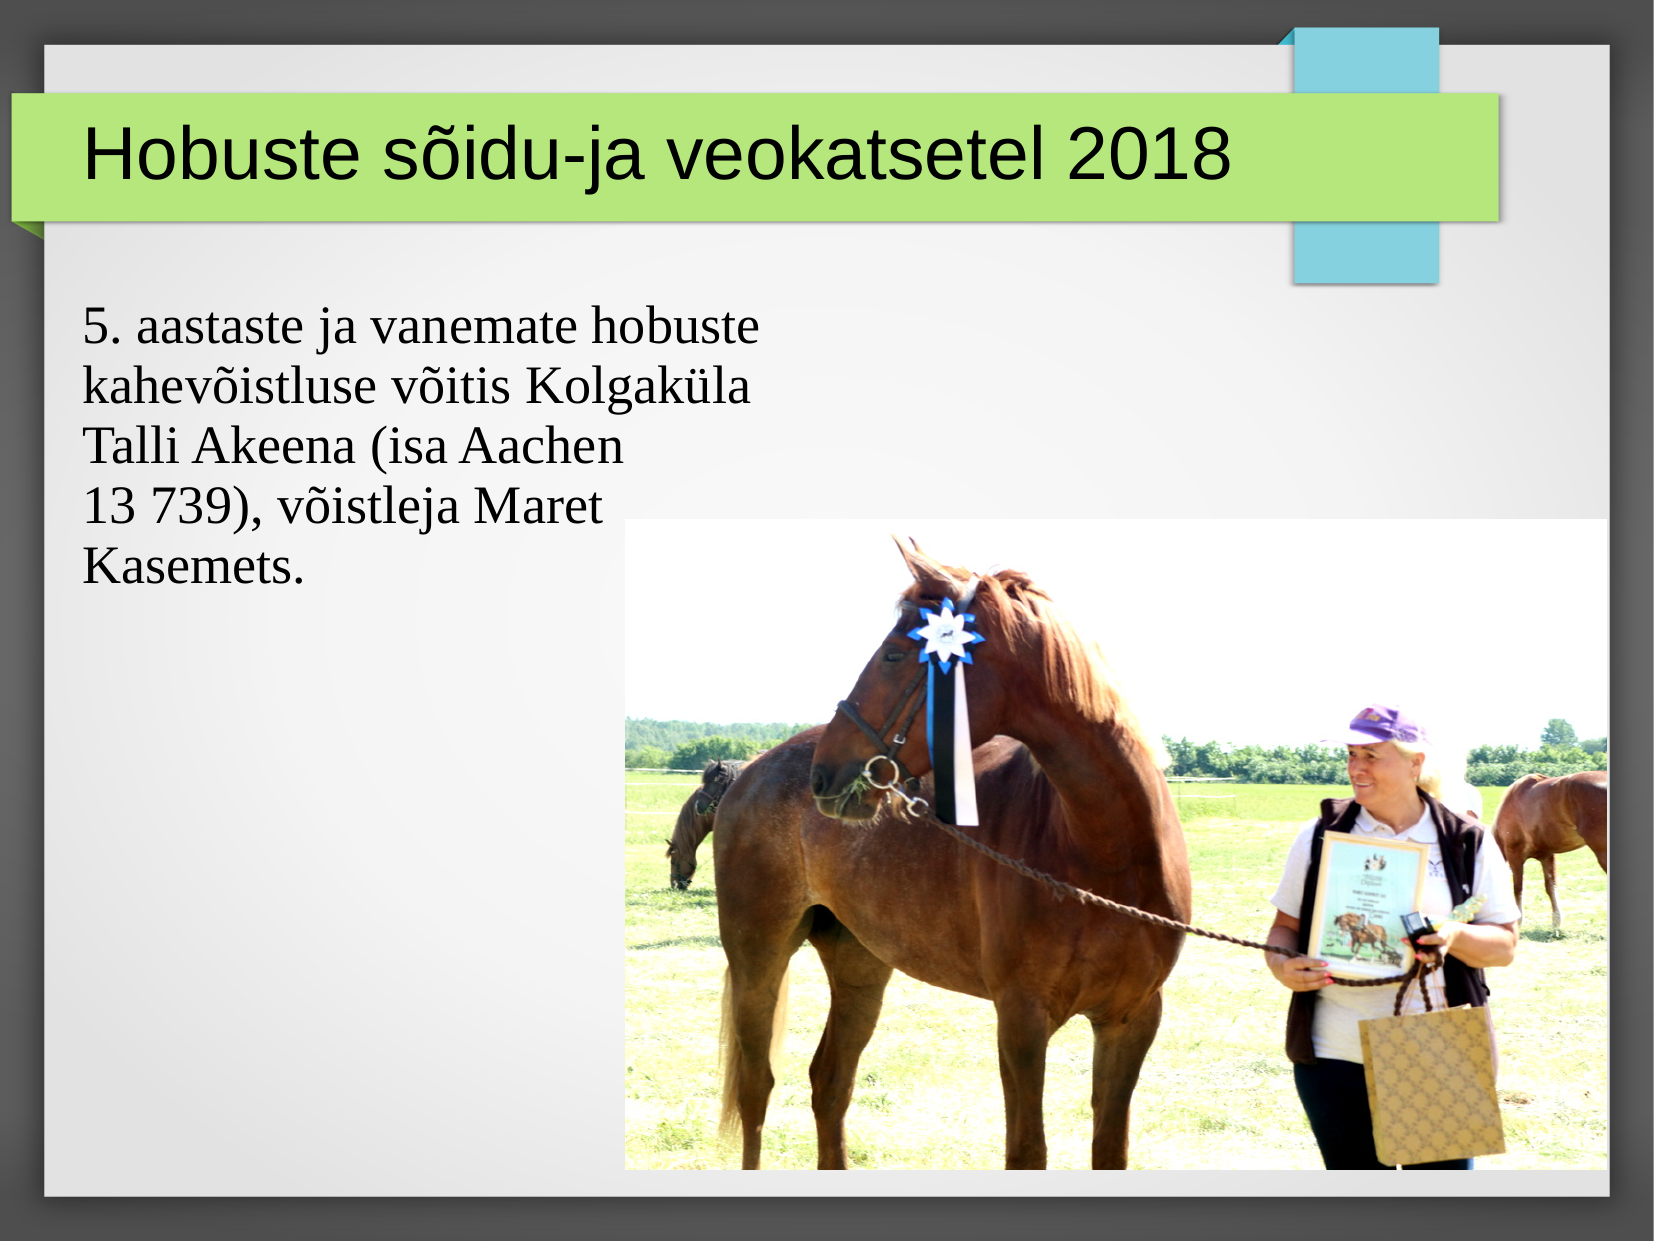

# Hobuste sõidu-ja veokatsetel 2018
5. aastaste ja vanemate hobuste kahevõistluse võitis Kolgaküla Talli Akeena (isa Aachen 13 739), võistleja Maret Kasemets.